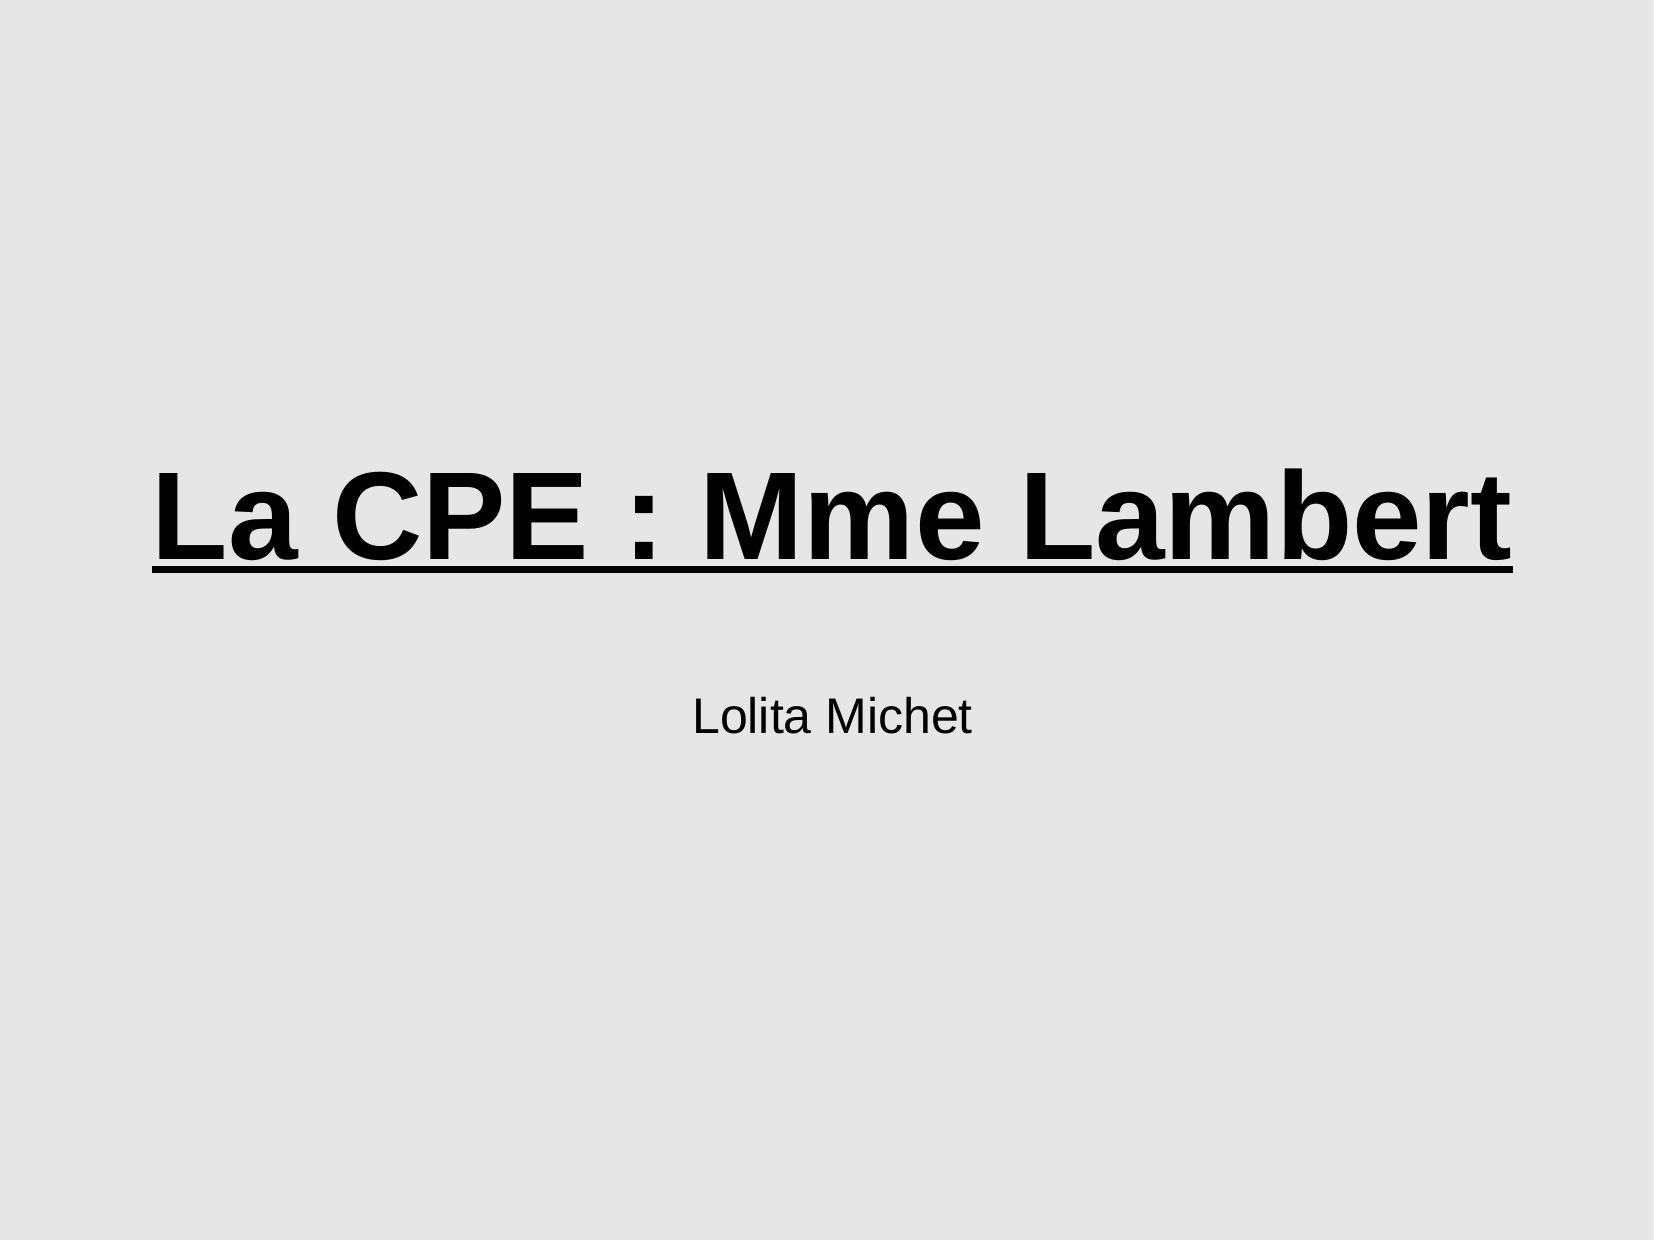

# La CPE : Mme Lambert Lolita Michet